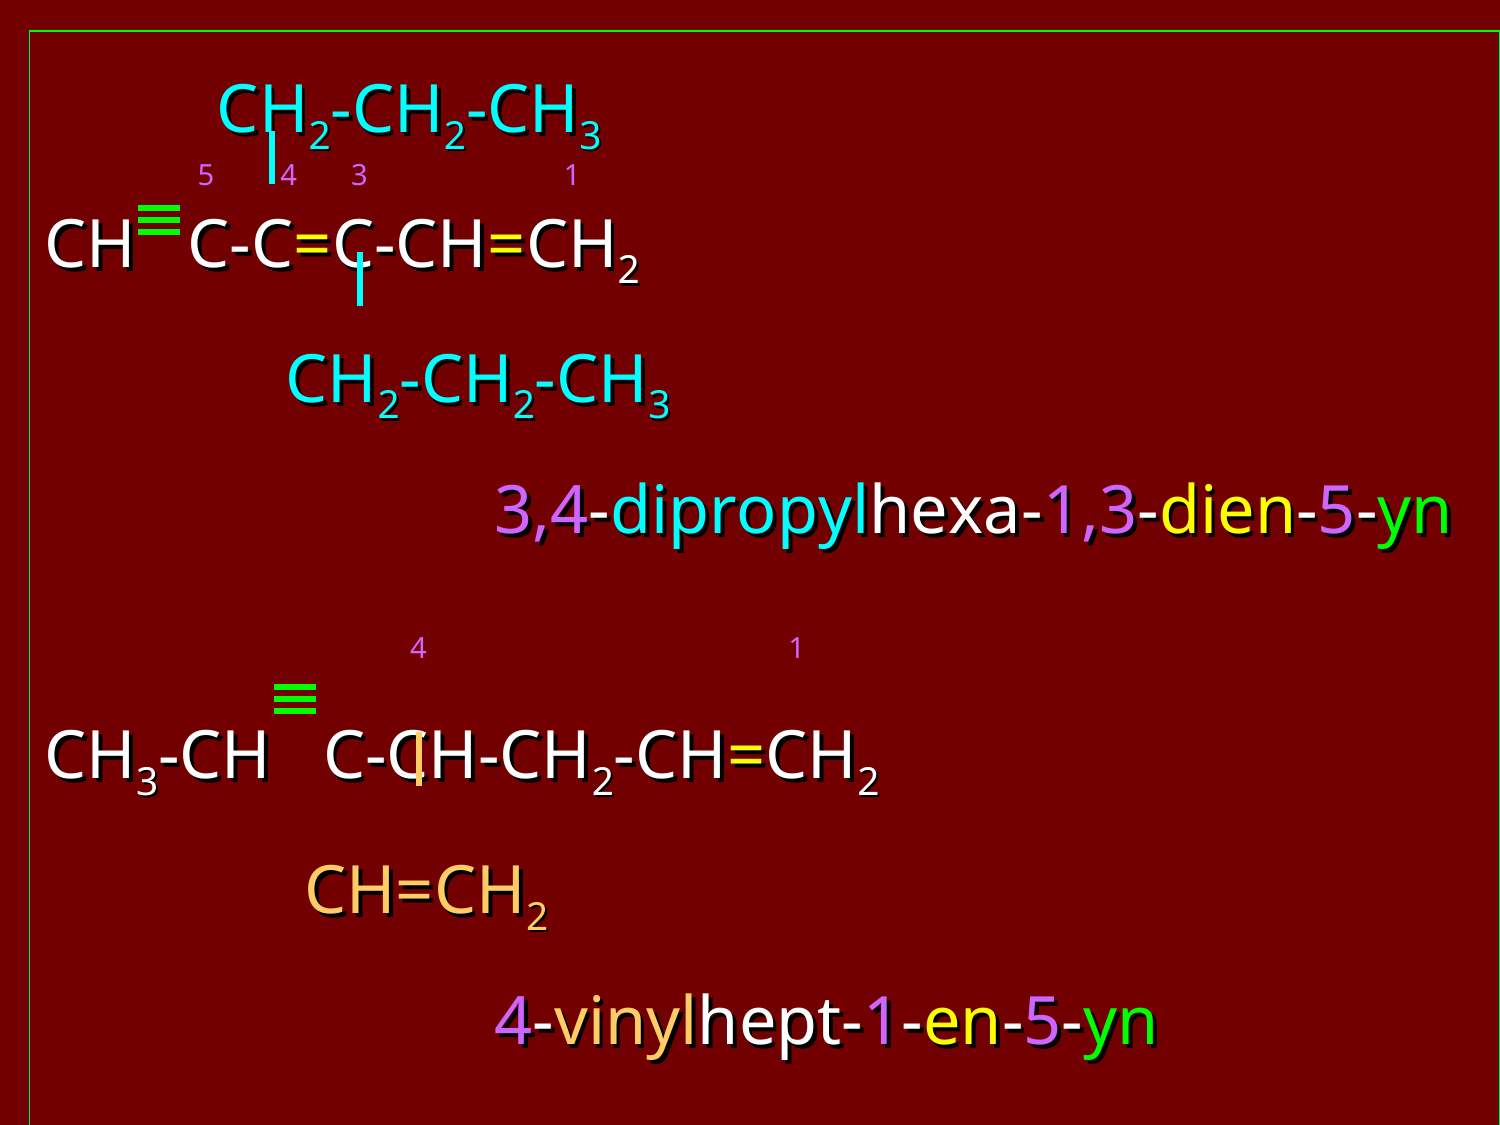

#
 CH2-CH2-CH3
CH C-C=C-CH=CH2
 CH2-CH2-CH3
				3,4-dipropylhexa-1,3-dien-5-yn
CH3-CH C-CH-CH2-CH=CH2
 CH=CH2
				4-vinylhept-1-en-5-yn
5
4
3
1
4
1